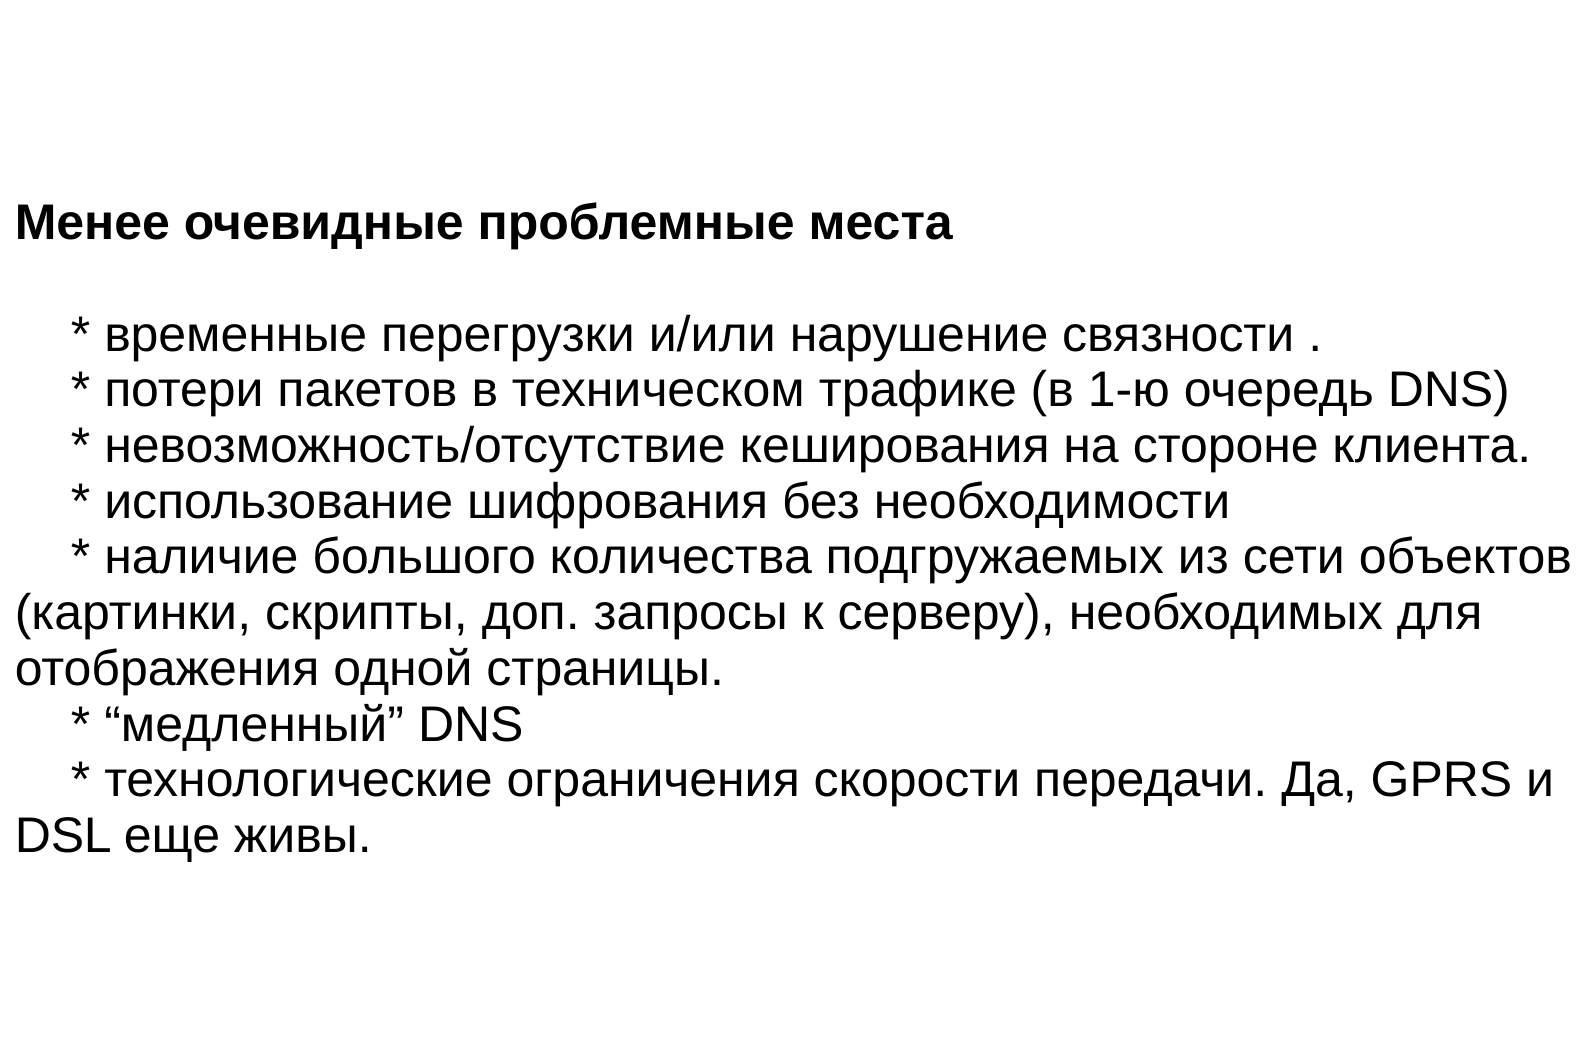

Менее очевидные проблемные места
 * временные перегрузки и/или нарушение связности .
 * потери пакетов в техническом трафике (в 1-ю очередь DNS)
 * невозможность/отсутствие кеширования на стороне клиента.
 * использование шифрования без необходимости
 * наличие большого количества подгружаемых из сети объектов (картинки, скрипты, доп. запросы к серверу), необходимых для отображения одной страницы.
 * “медленный” DNS
 * технологические ограничения скорости передачи. Да, GPRS и DSL еще живы.